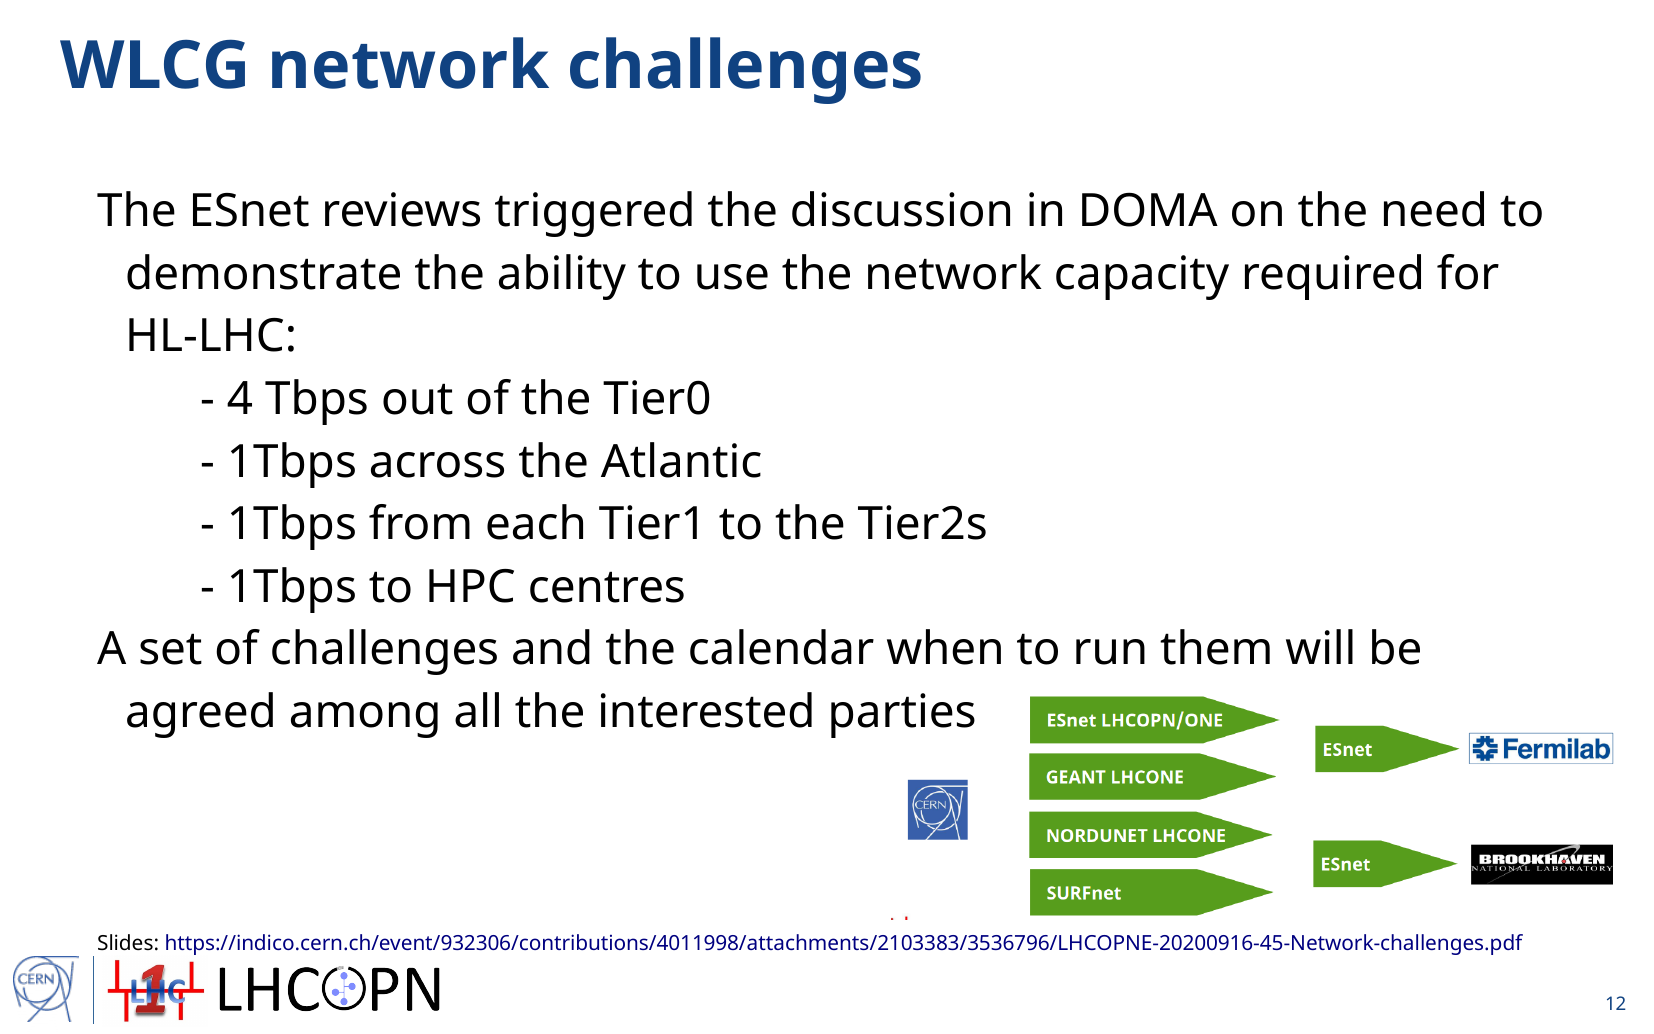

# WLCG network challenges
The ESnet reviews triggered the discussion in DOMA on the need to demonstrate the ability to use the network capacity required for HL-LHC:
	- 4 Tbps out of the Tier0
	- 1Tbps across the Atlantic
	- 1Tbps from each Tier1 to the Tier2s
	- 1Tbps to HPC centres
A set of challenges and the calendar when to run them will be agreed among all the interested parties
Slides: https://indico.cern.ch/event/932306/contributions/4011998/attachments/2103383/3536796/LHCOPNE-20200916-45-Network-challenges.pdf